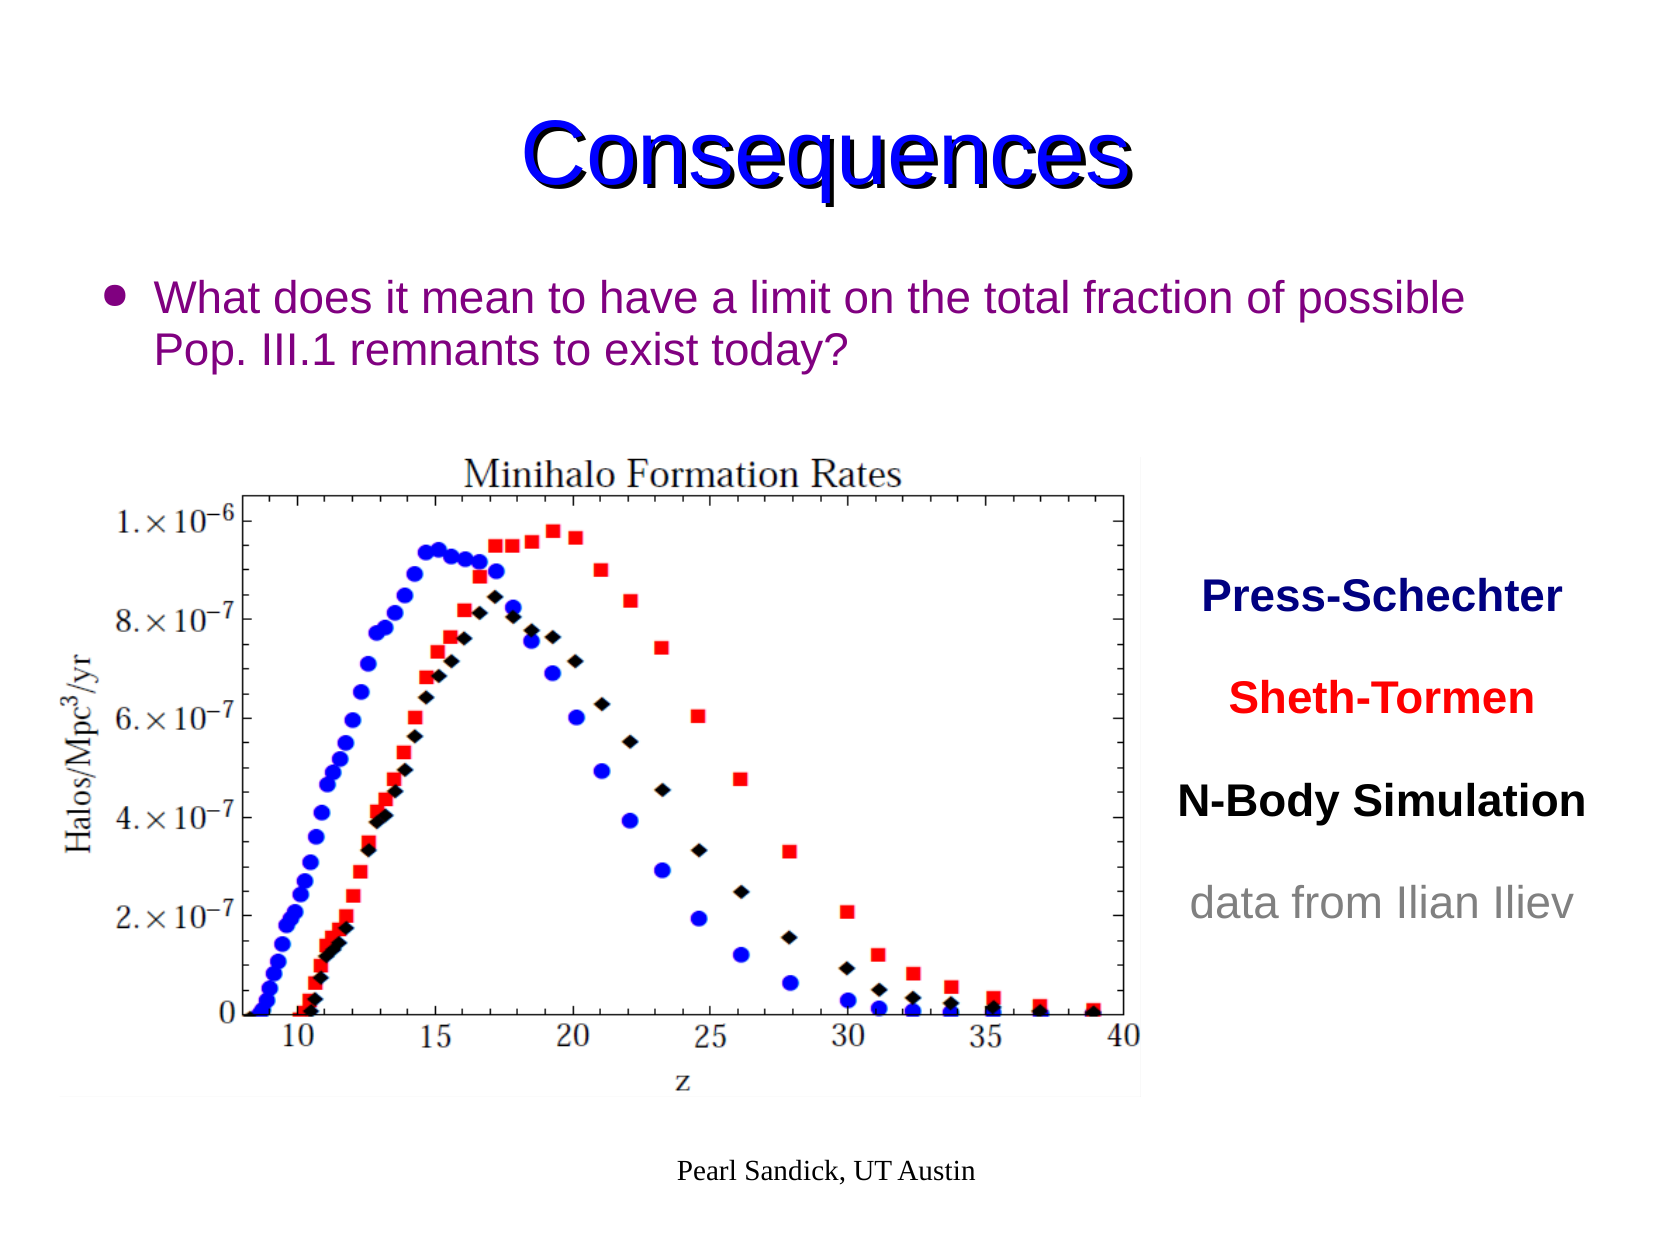

# Consequences
What does it mean to have a limit on the total fraction of possible Pop. III.1 remnants to exist today?
Press-Schechter
Sheth-Tormen
N-Body Simulation
data from Ilian Iliev
Pearl Sandick, UT Austin